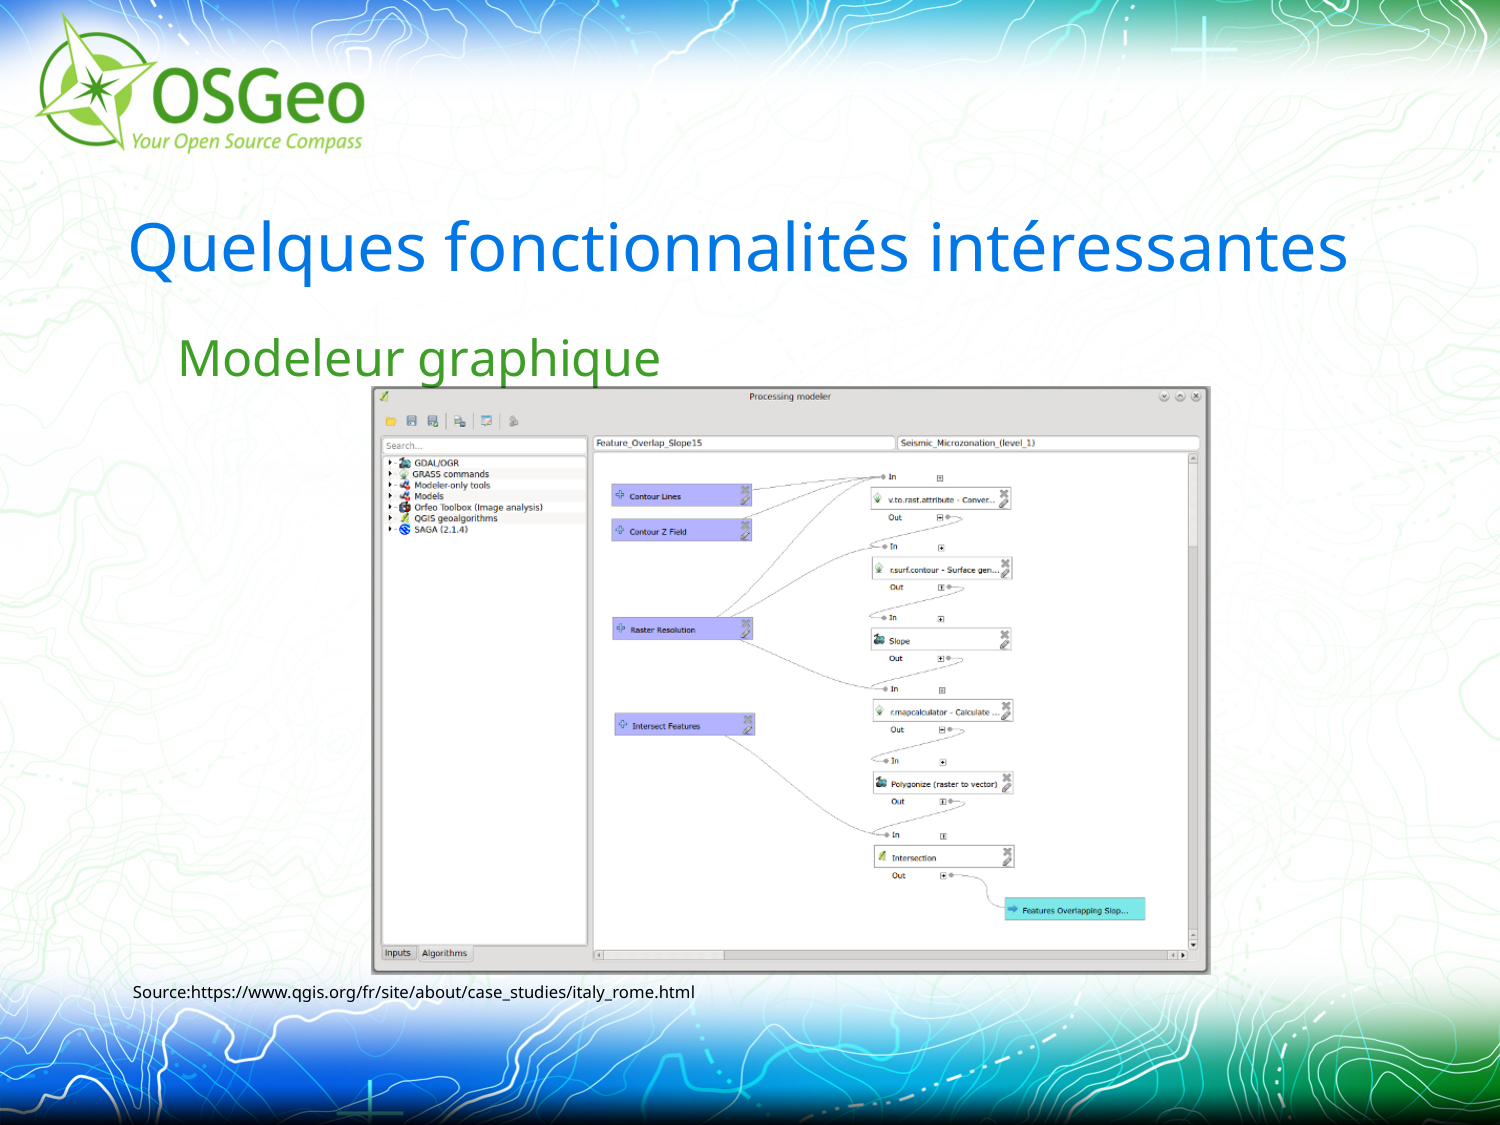

# Quelques fonctionnalités intéressantes
Modeleur graphique
Source:https://www.qgis.org/fr/site/about/case_studies/italy_rome.html